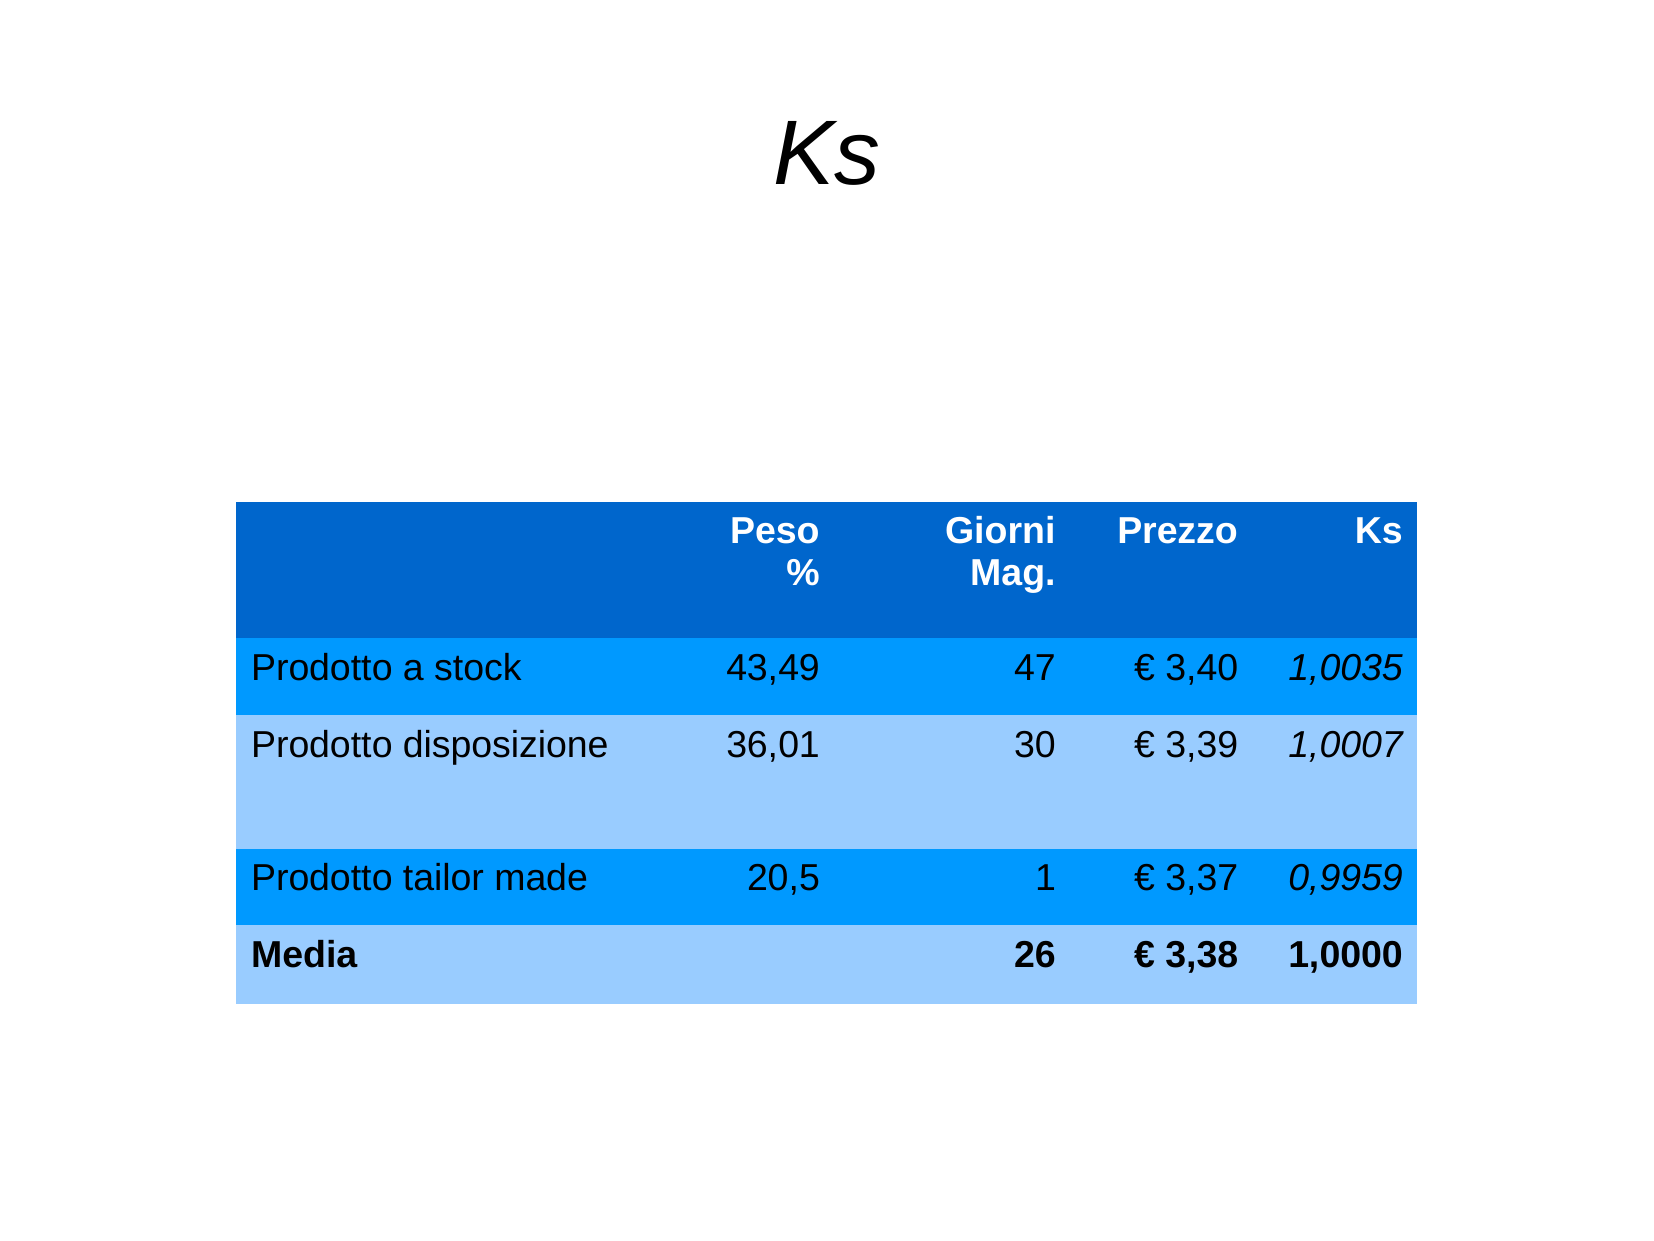

# Ks
| | Peso % | Giorni Mag. | Prezzo | Ks |
| --- | --- | --- | --- | --- |
| Prodotto a stock | 43,49 | 47 | € 3,40 | 1,0035 |
| Prodotto disposizione | 36,01 | 30 | € 3,39 | 1,0007 |
| Prodotto tailor made | 20,5 | 1 | € 3,37 | 0,9959 |
| Media | | 26 | € 3,38 | 1,0000 |